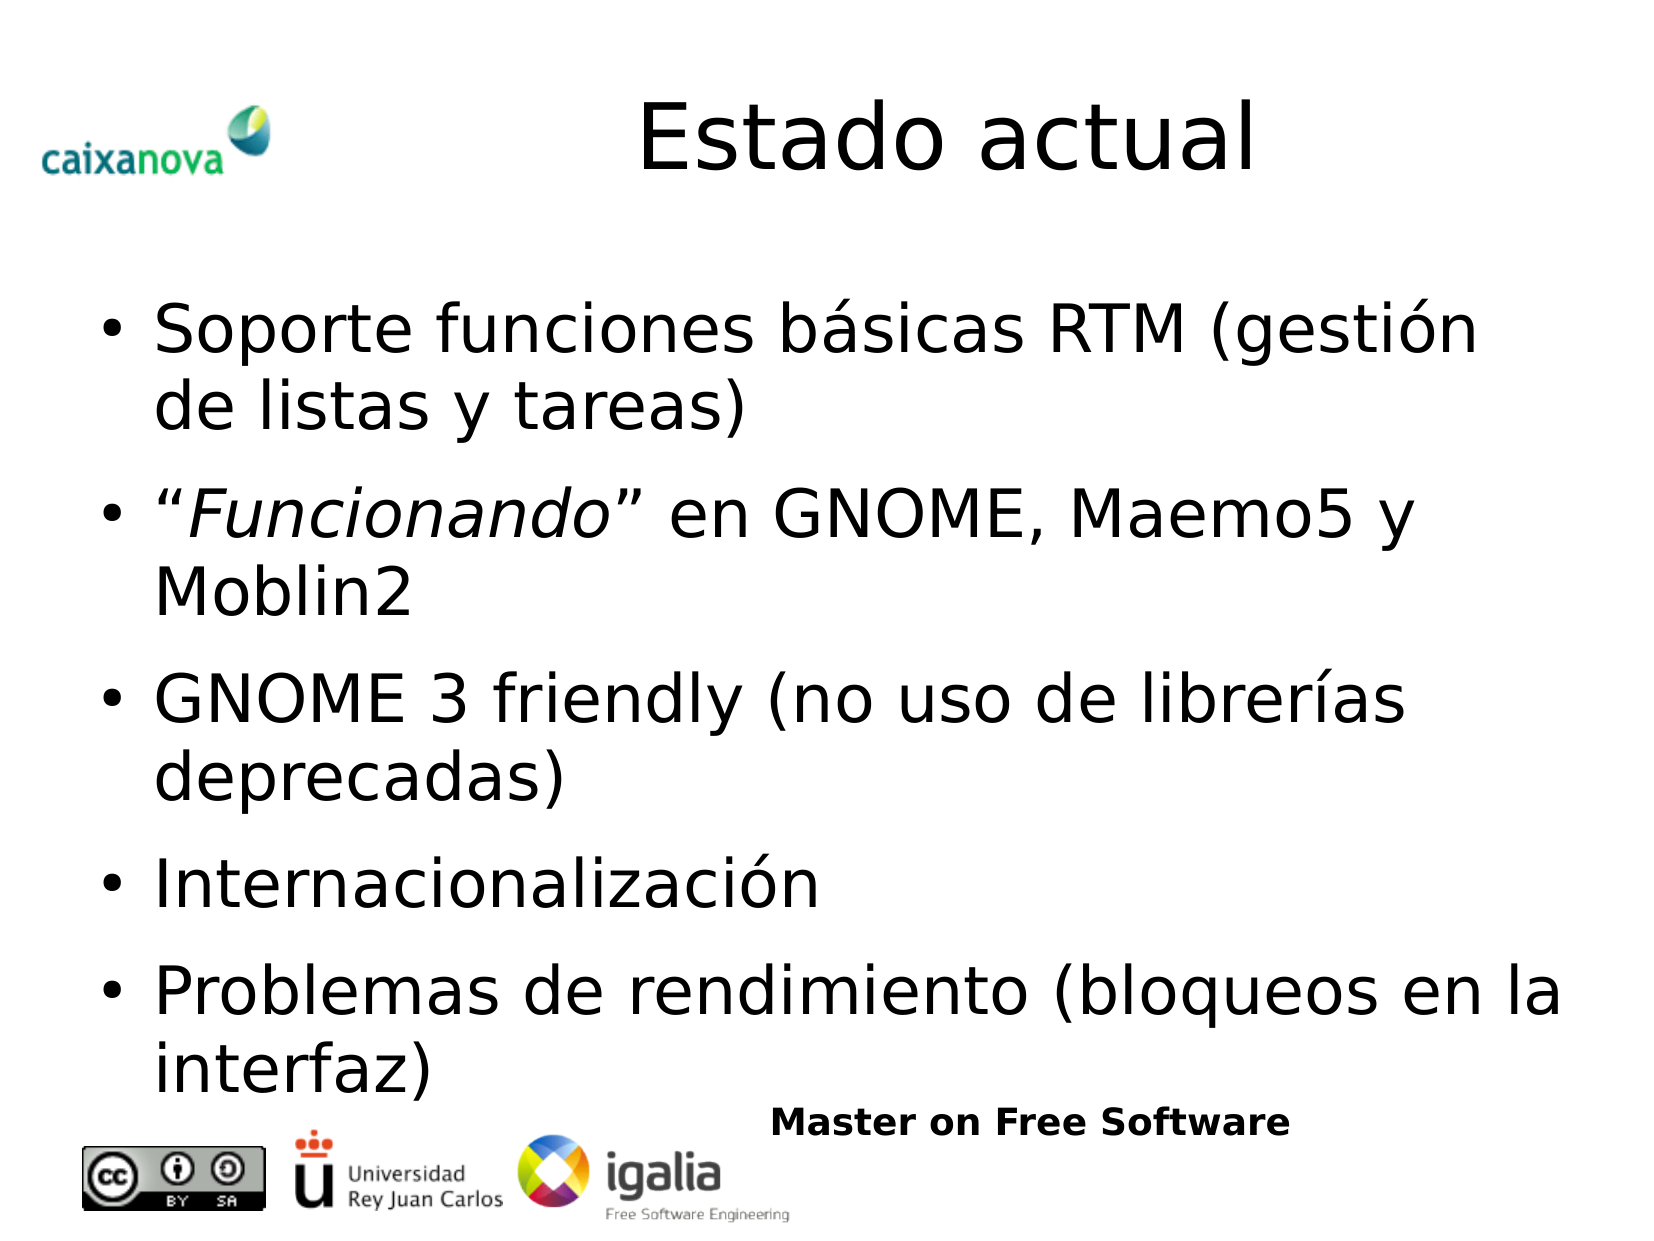

# Estado actual
Soporte funciones básicas RTM (gestión de listas y tareas)
“Funcionando” en GNOME, Maemo5 y Moblin2
GNOME 3 friendly (no uso de librerías deprecadas)
Internacionalización
Problemas de rendimiento (bloqueos en la interfaz)